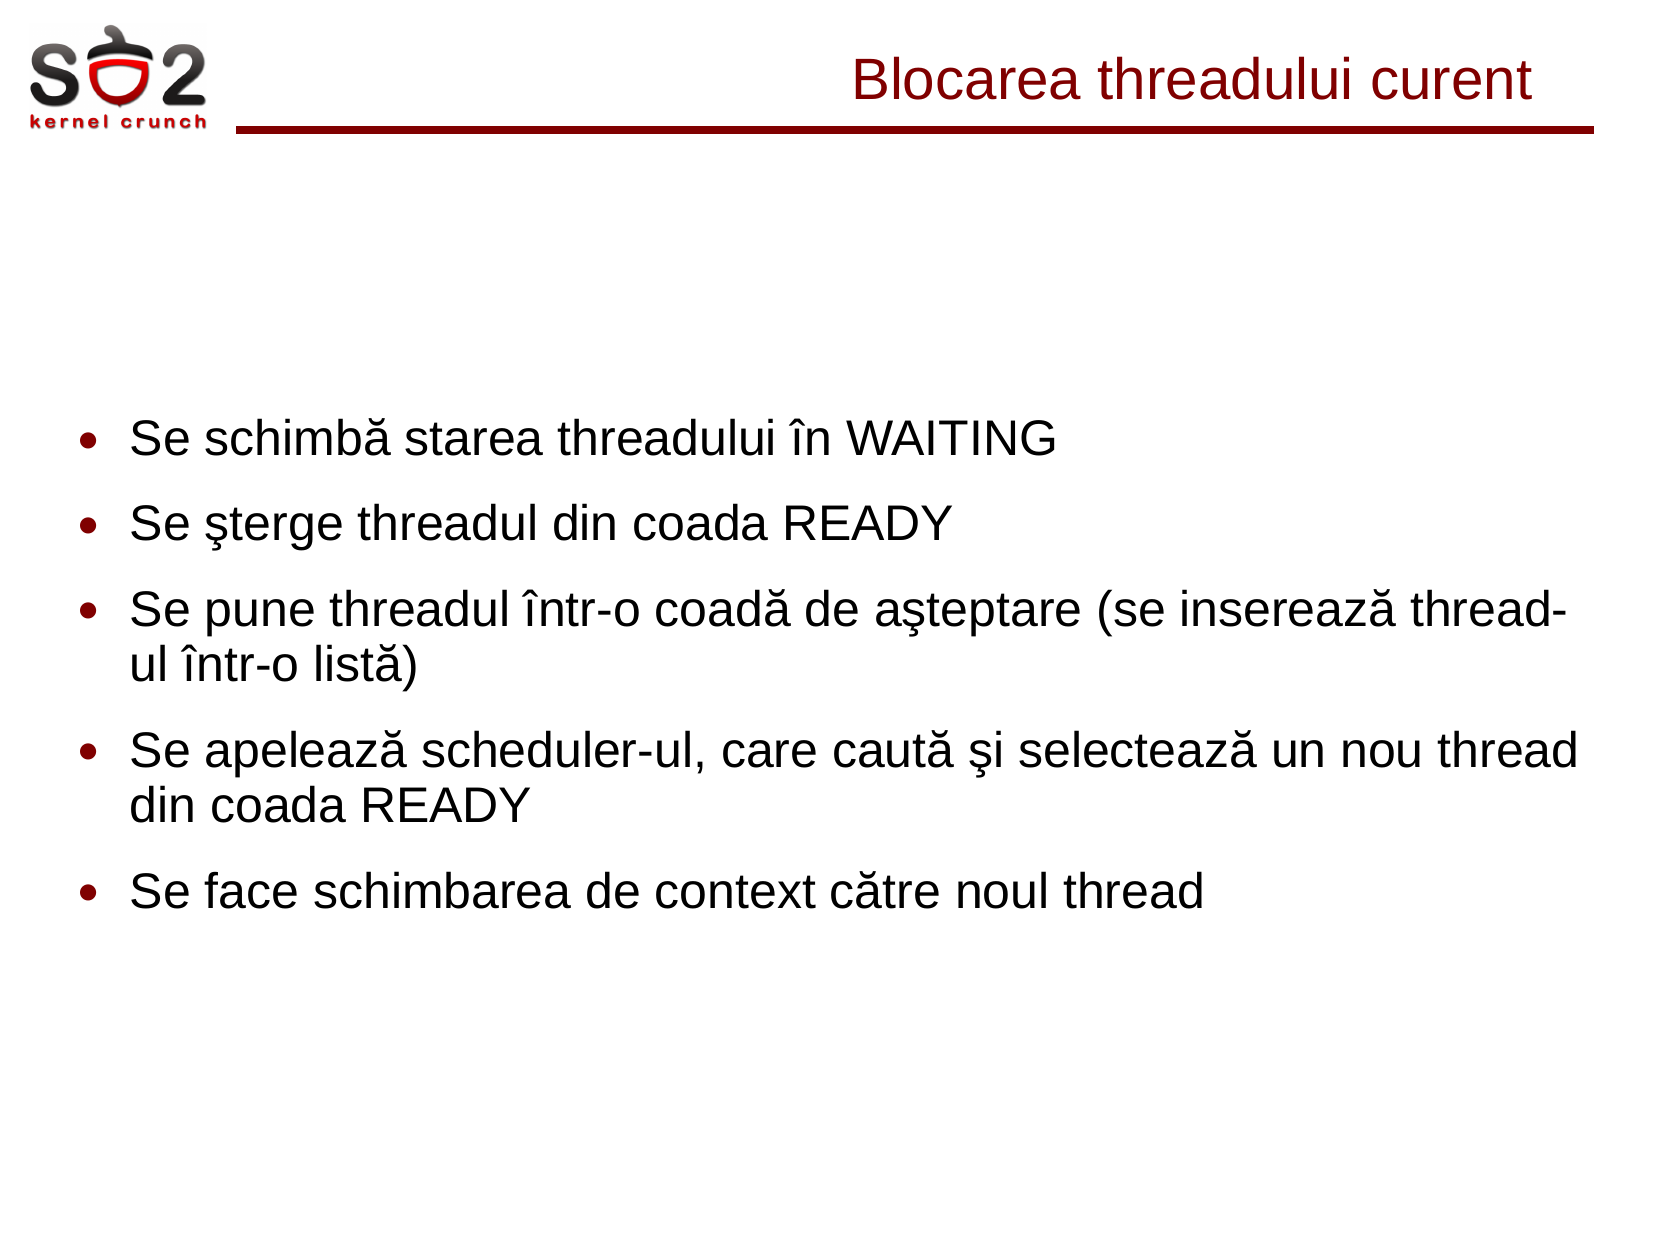

# Blocarea threadului curent
Se schimbă starea threadului în WAITING
Se şterge threadul din coada READY
Se pune threadul într-o coadă de aşteptare (se inserează thread-ul într-o listă)
Se apelează scheduler-ul, care caută şi selectează un nou thread din coada READY
Se face schimbarea de context către noul thread